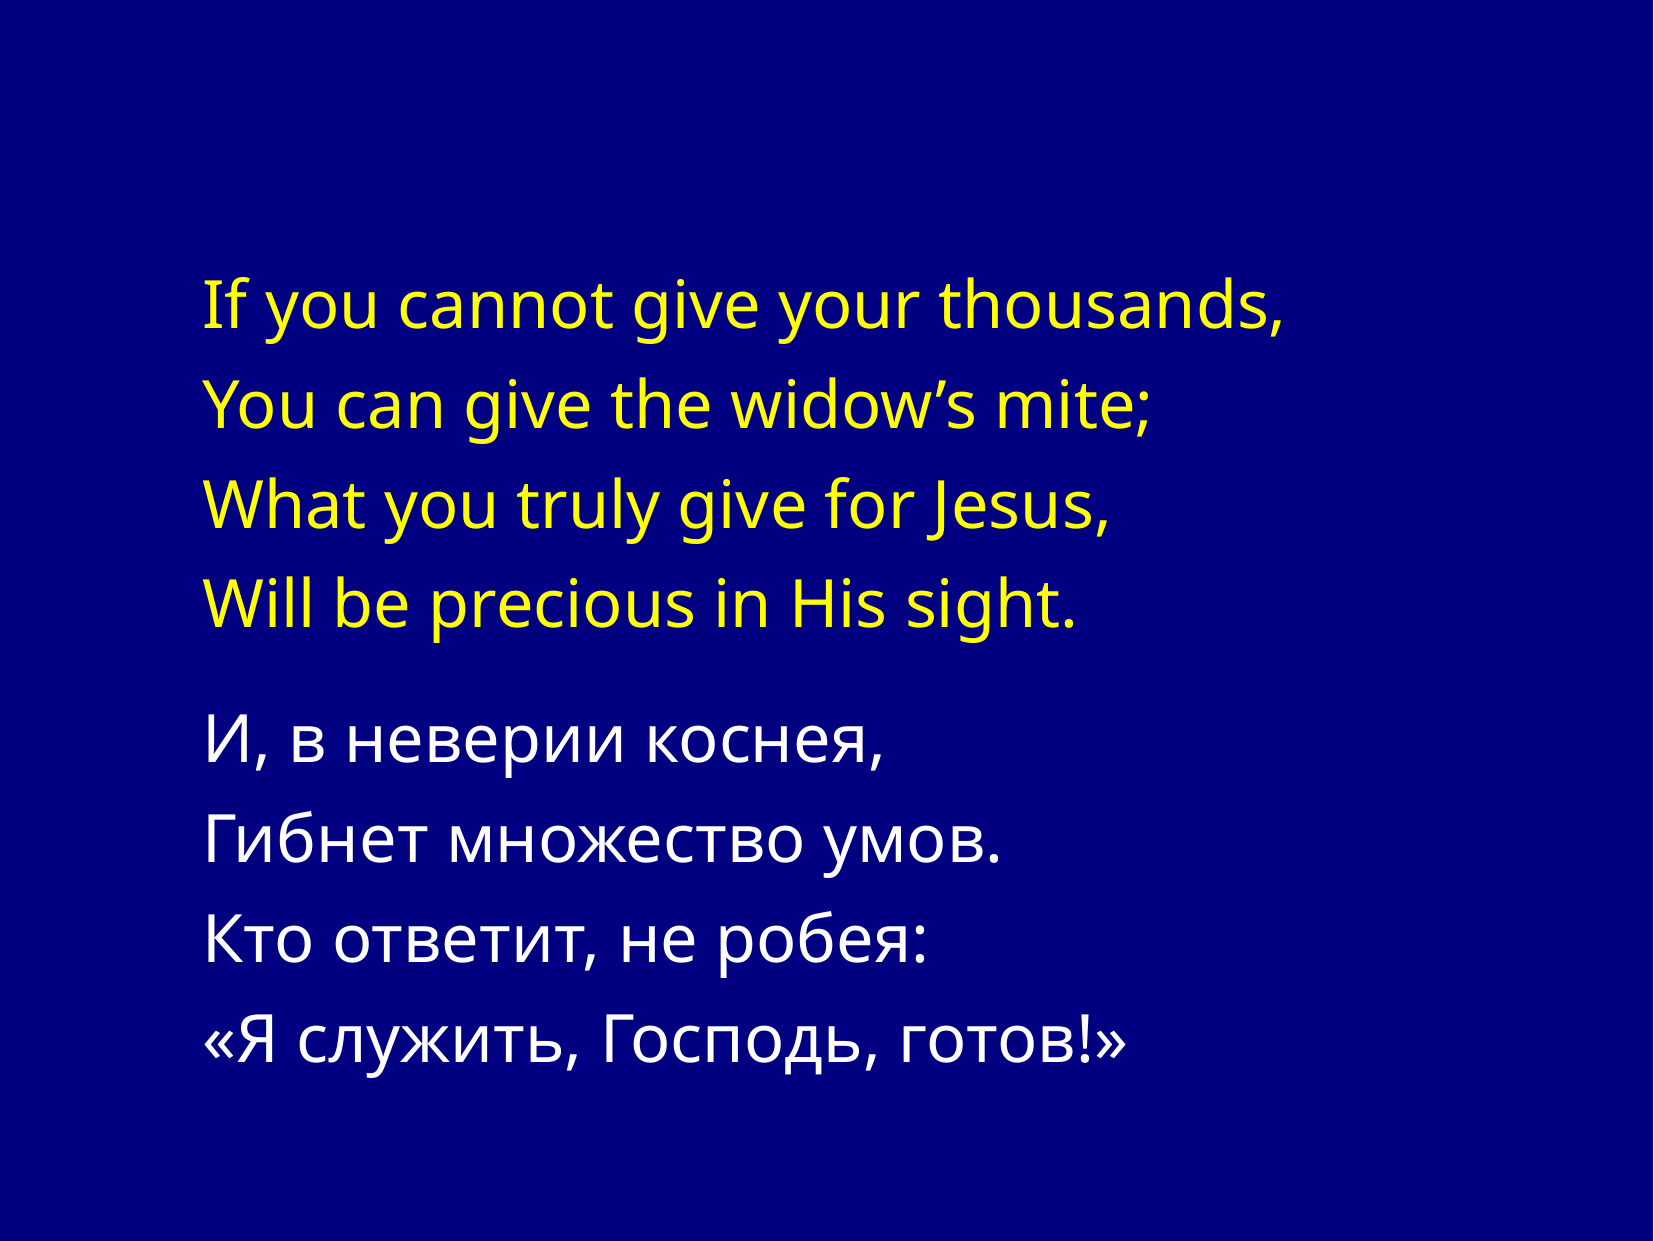

If you cannot give your thousands,
	You can give the widow’s mite;
	What you truly give for Jesus,
	Will be precious in His sight.
	И, в неверии коснея,
	Гибнет множество умов.
	Кто ответит, не робея:
	«Я служить, Господь, готов!»